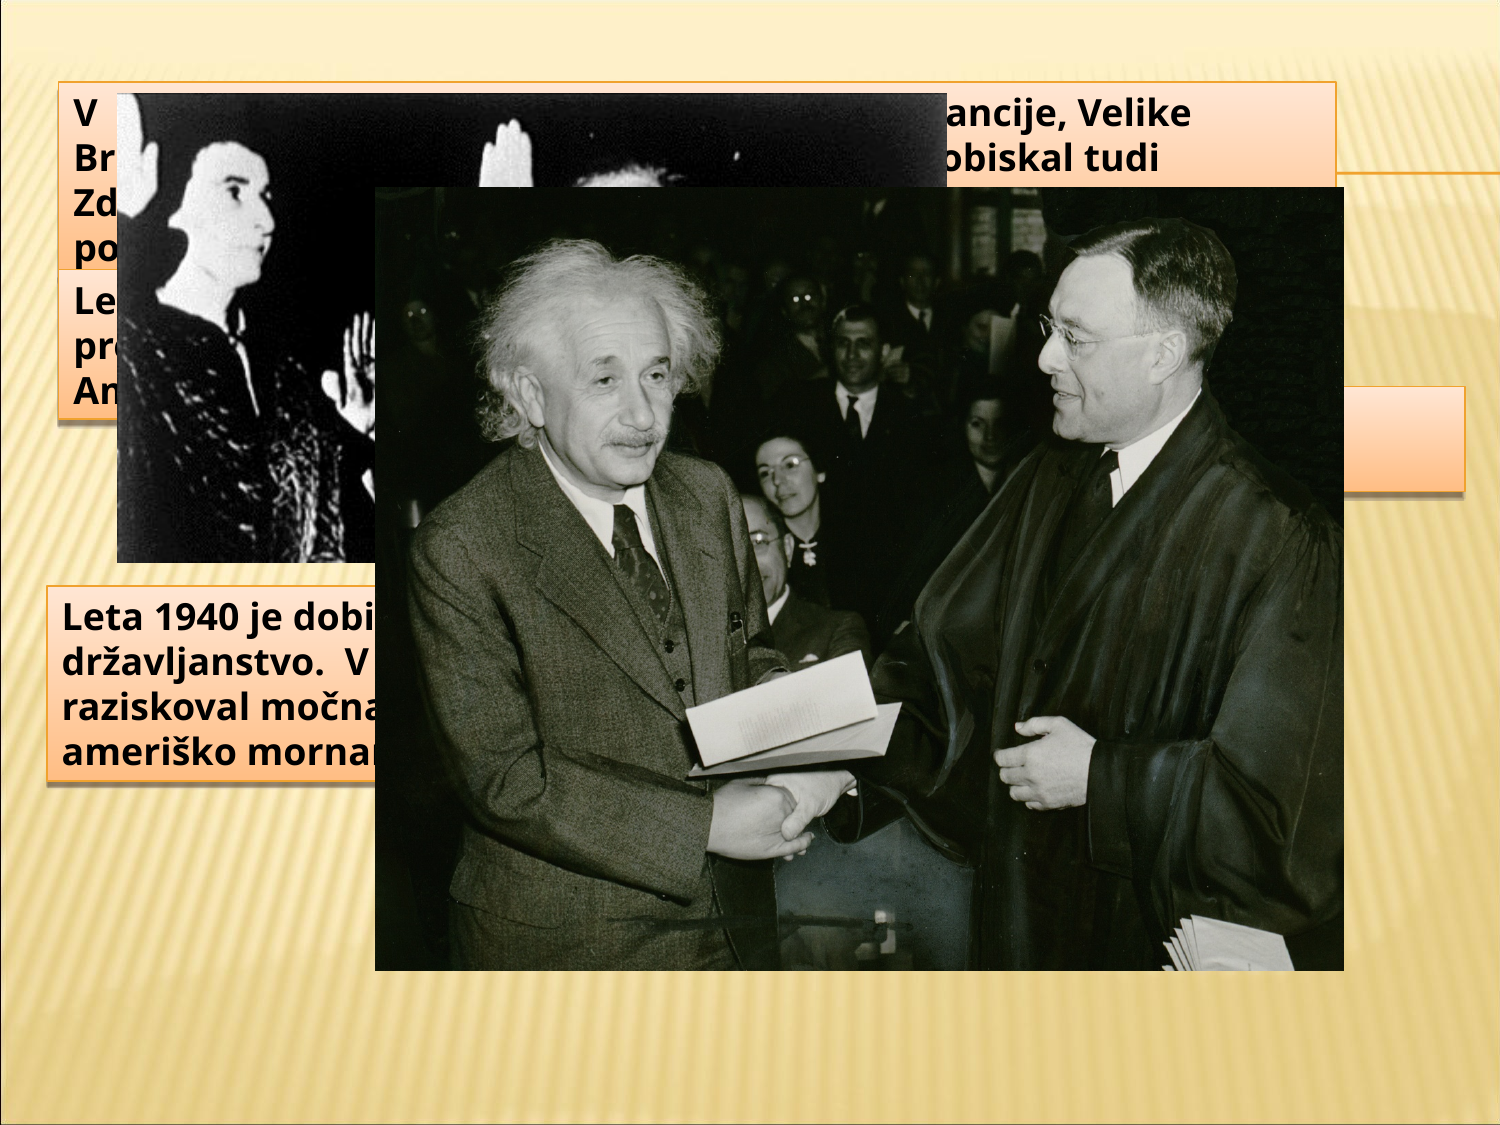

V letih od 1920 do 1930 je veliko potoval. Od Francije, Velike Britanije pa do Daljnega vzhoda, večkrat pa je obiskal tudi Združene Države Amerike.Ko je potoval je izvedel, da so mu podelili Nobelovo nagrado za fiziko.
Leta 1938 se je Albert z družino preselil v Združene Države Amerike.
Na Princetonski univerzi je predaval o teoriji relativnosti
Leta 1940 je dobil ameriško državljanstvo. V tistih letih je raziskoval močna razstreliva za ameriško mornarico.